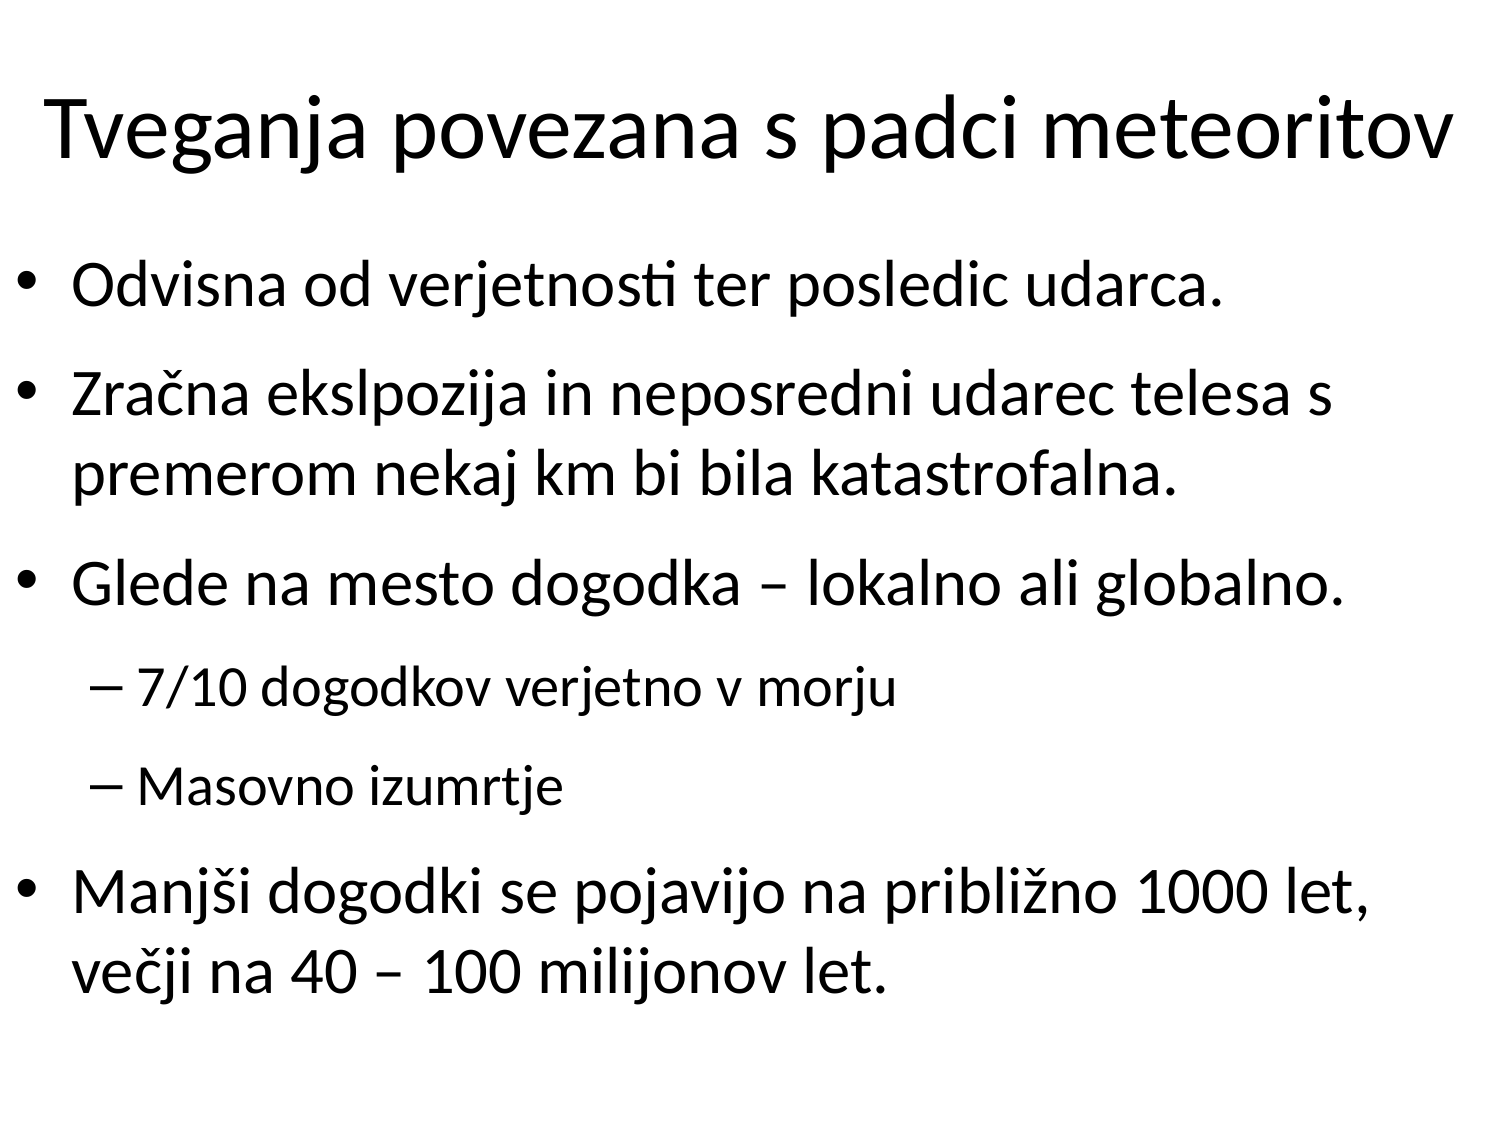

# Tveganja povezana s padci meteoritov
Odvisna od verjetnosti ter posledic udarca.
Zračna ekslpozija in neposredni udarec telesa s premerom nekaj km bi bila katastrofalna.
Glede na mesto dogodka – lokalno ali globalno.
7/10 dogodkov verjetno v morju
Masovno izumrtje
Manjši dogodki se pojavijo na približno 1000 let, večji na 40 – 100 milijonov let.